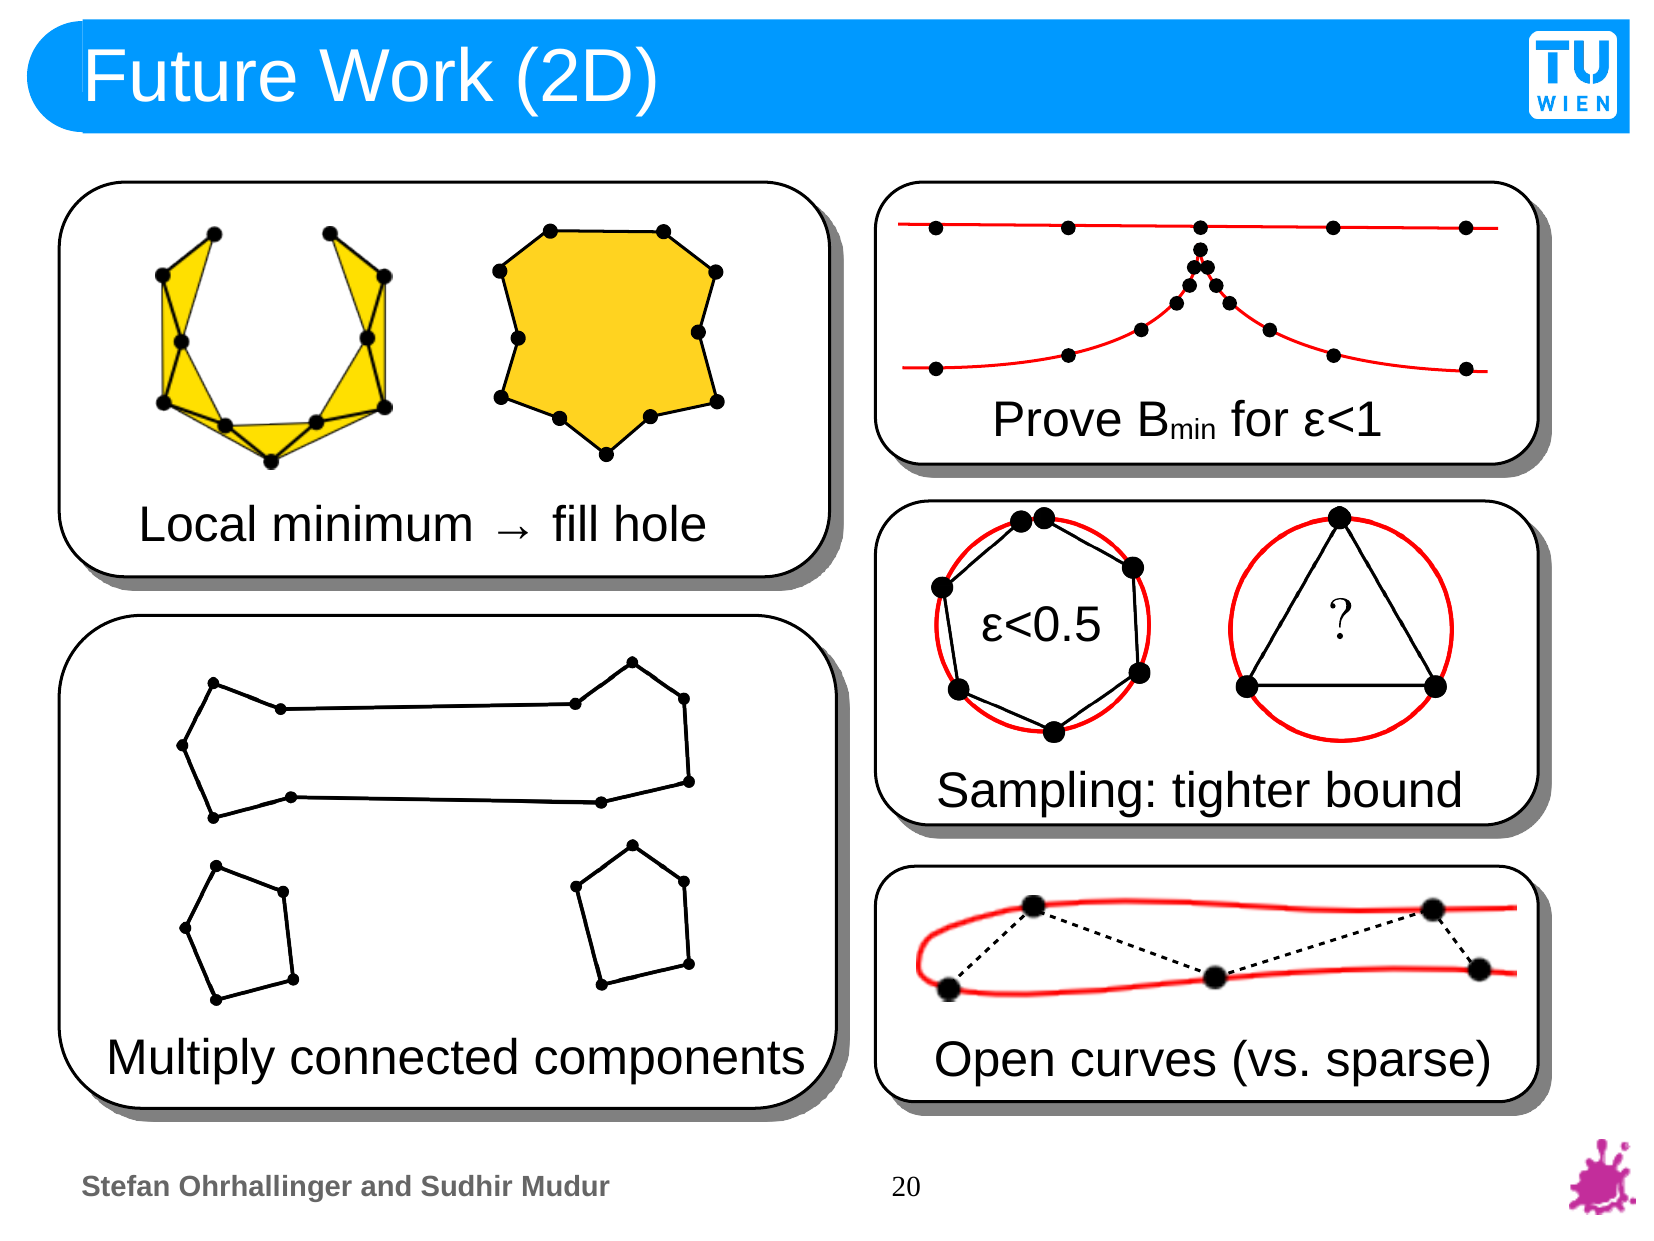

# Future Work (2D)
Prove Bmin for ε<1
Local minimum → fill hole
ε<0.5
Sampling: tighter bound
Multiply connected components
Open curves (vs. sparse)
20